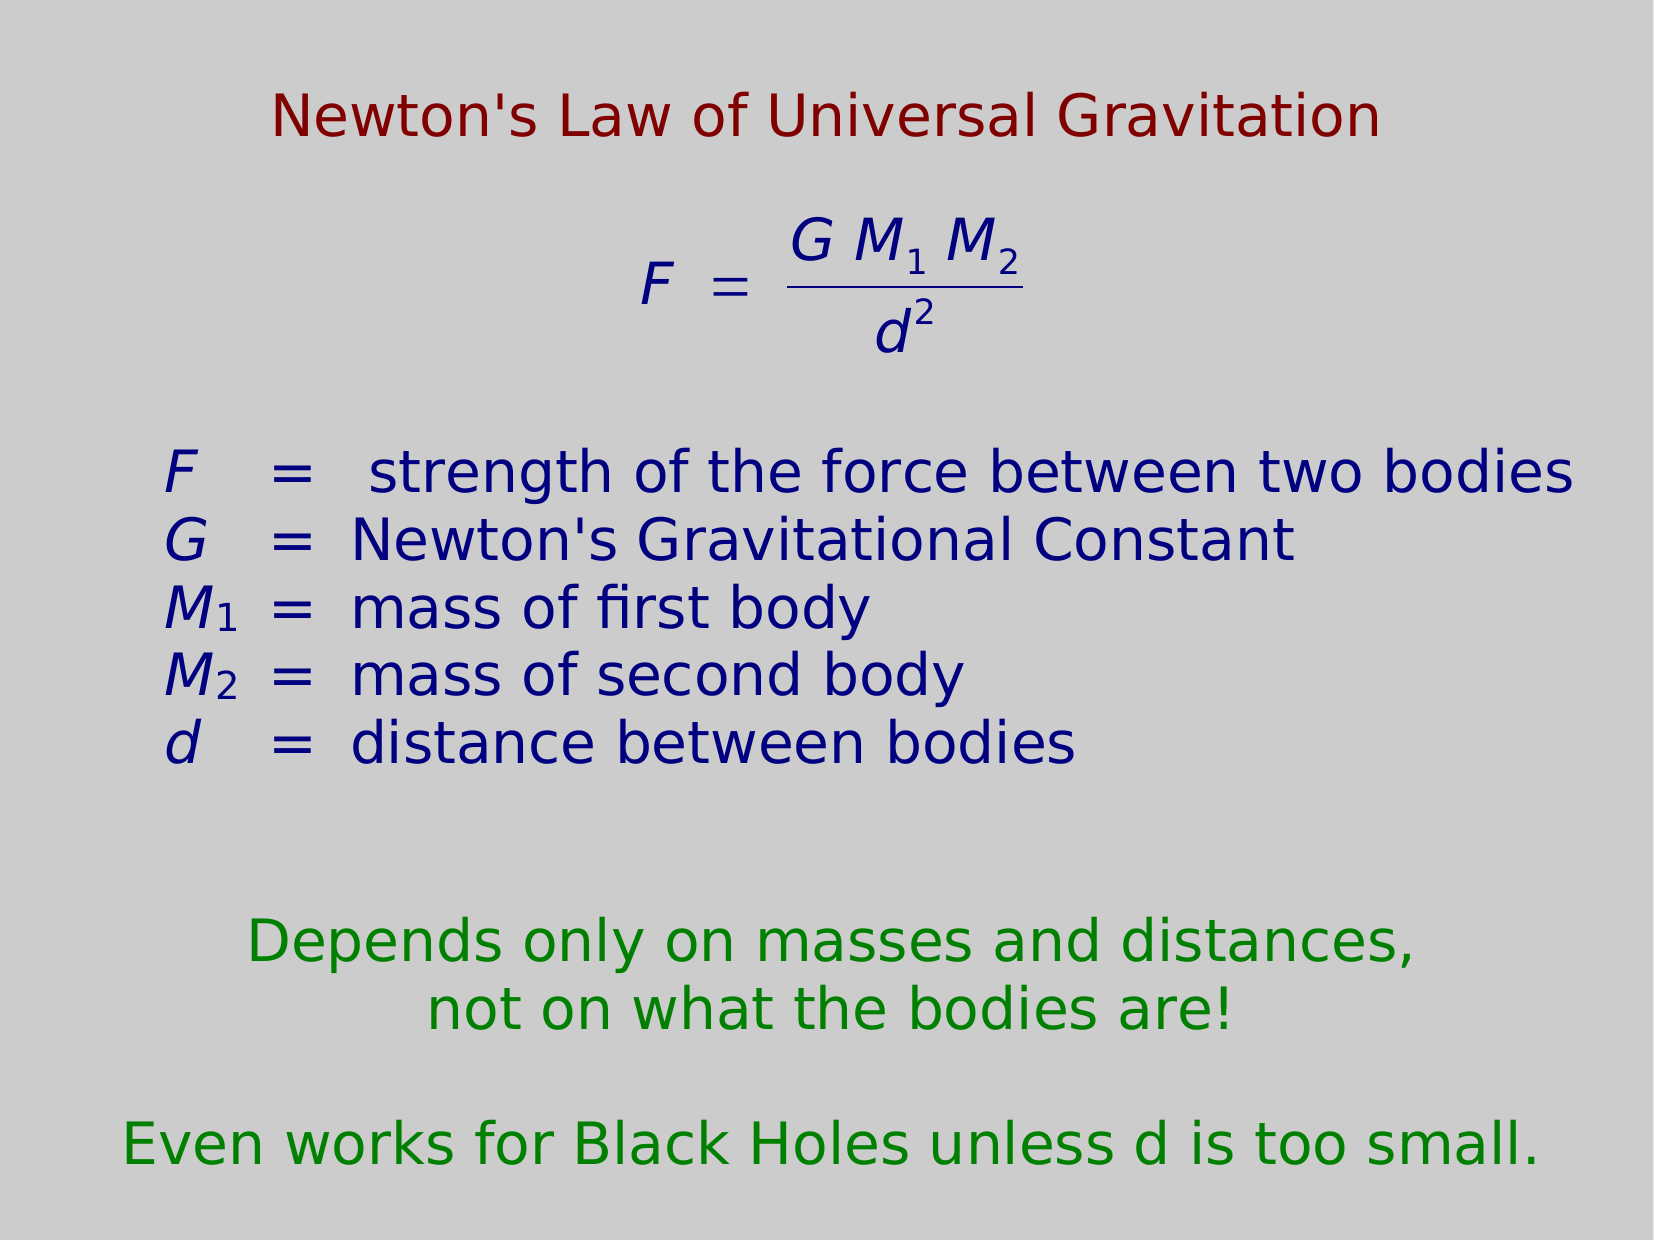

Newton's Law of Universal Gravitation
F 	=	 strength of the force between two bodies
G	=	Newton's Gravitational Constant
M1	=	mass of first body
M2	=	mass of second body
d	=	distance between bodies
Depends only on masses and distances,
not on what the bodies are!
Even works for Black Holes unless d is too small.